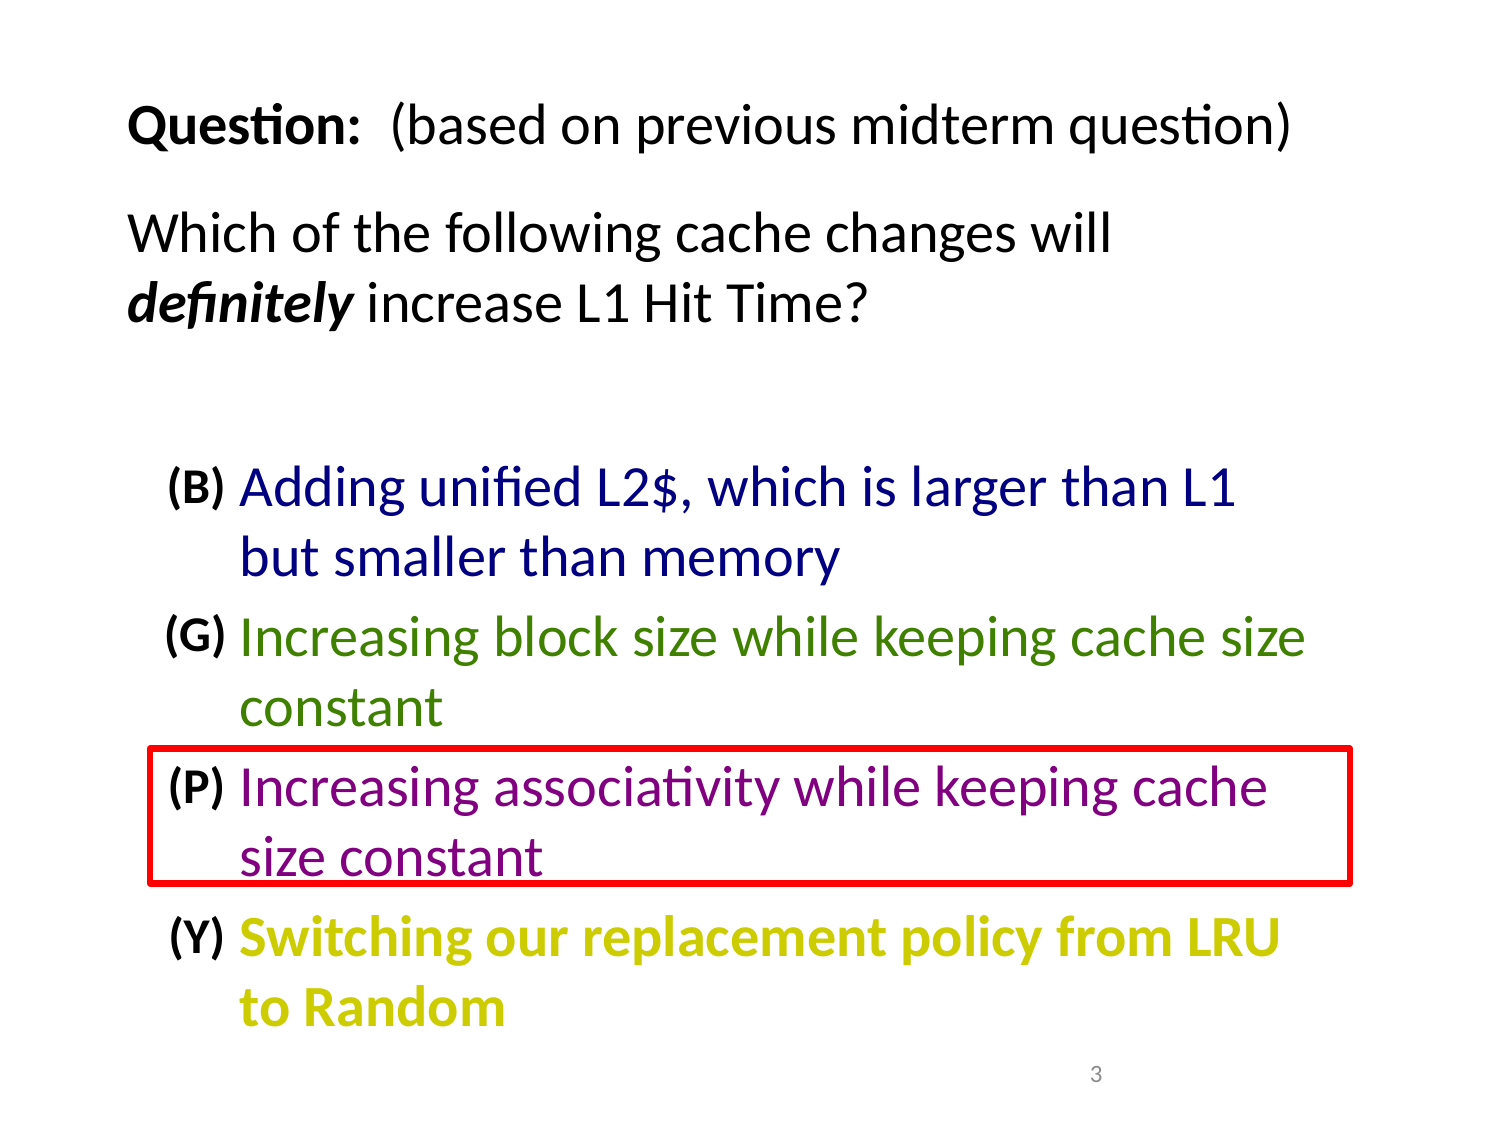

Question: (based on previous midterm question)
Which of the following cache changes will definitely increase L1 Hit Time?
Adding unified L2$, which is larger than L1 but smaller than memory
(B)
Increasing block size while keeping cache size constant
(G)
Increasing associativity while keeping cache size constant
(P)
Switching our replacement policy from LRU to Random
(Y)